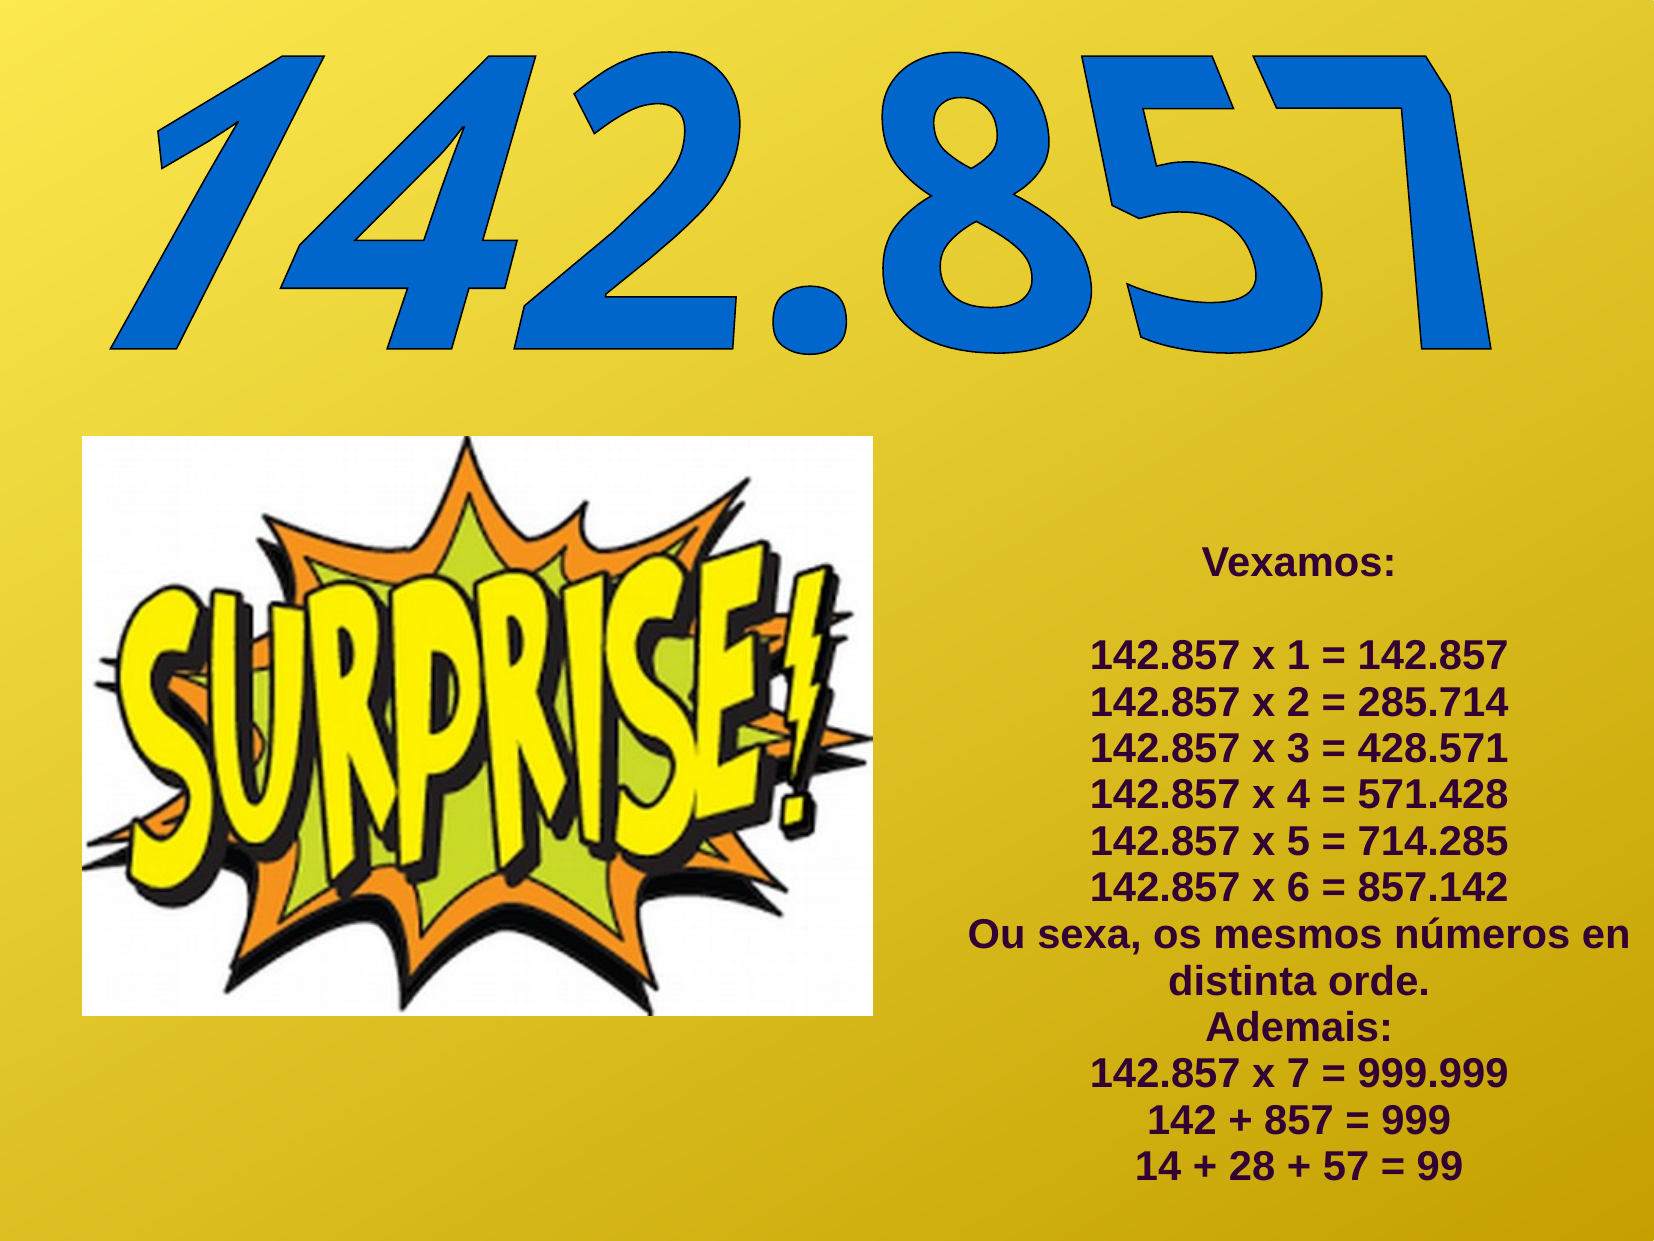

142.857
Vexamos:
142.857 x 1 = 142.857
142.857 x 2 = 285.714
142.857 x 3 = 428.571
142.857 x 4 = 571.428
142.857 x 5 = 714.285
142.857 x 6 = 857.142
Ou sexa, os mesmos números en distinta orde.
Ademais:
142.857 x 7 = 999.999
142 + 857 = 999
14 + 28 + 57 = 99